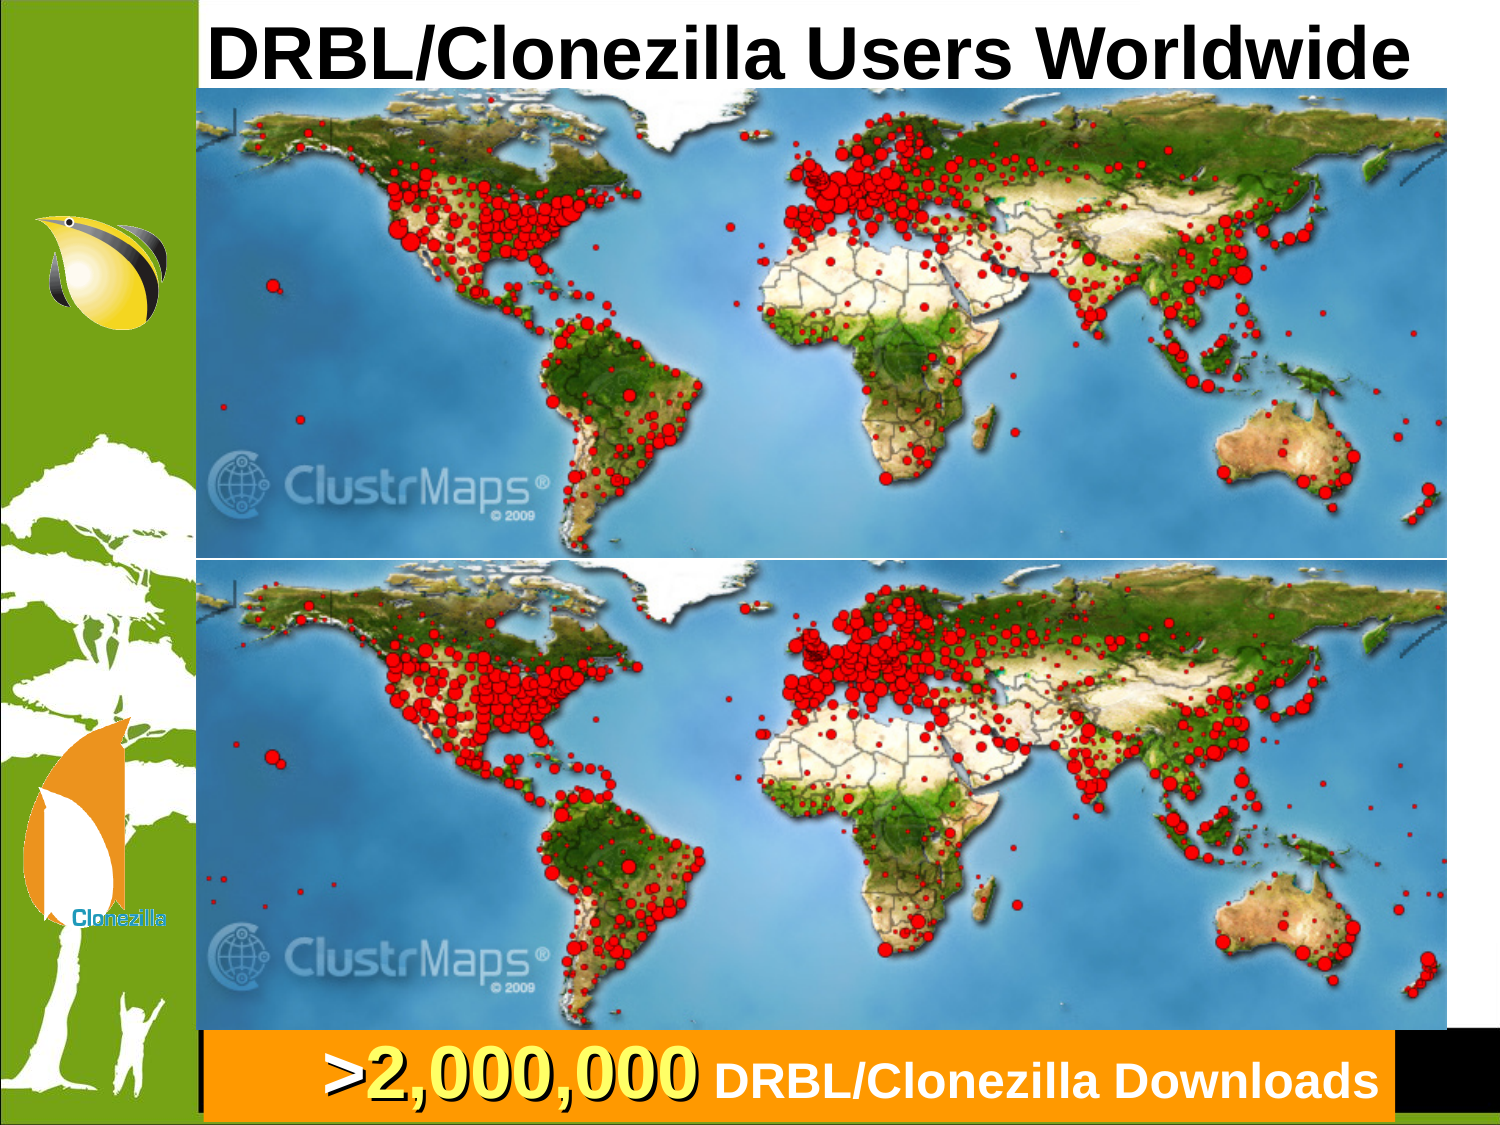

# DRBL/Clonezilla Users Worldwide
 >2,000,000 DRBL/Clonezilla Downloads